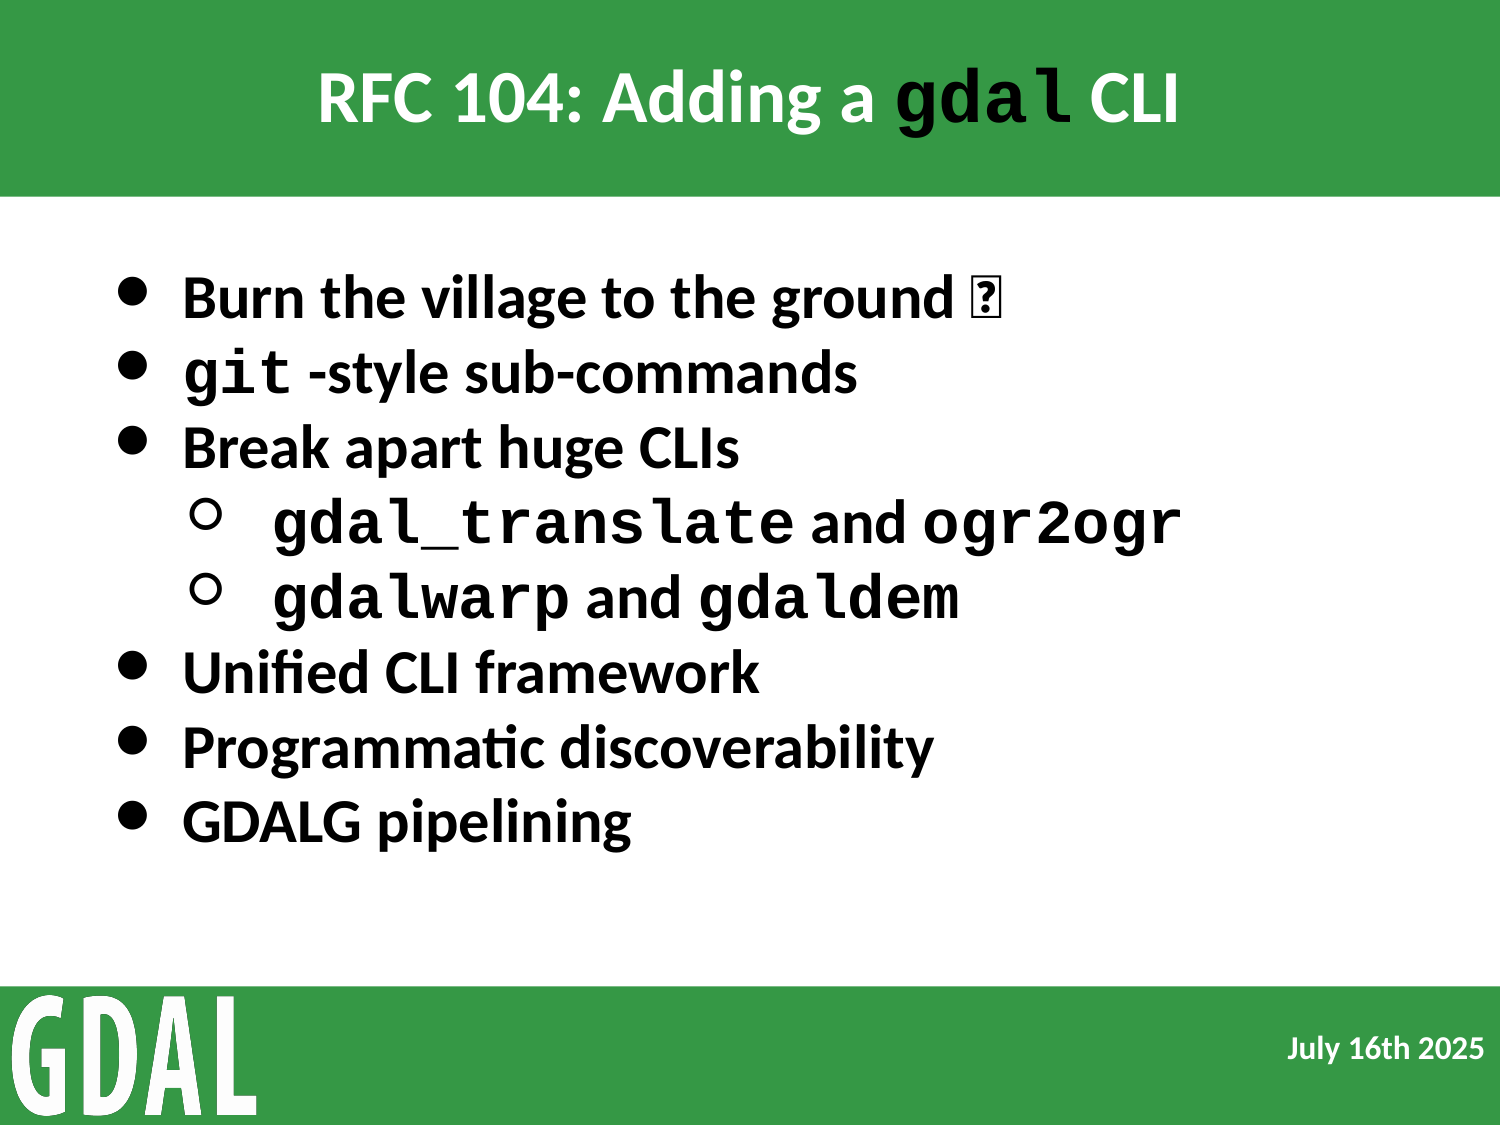

# RFC 104: Adding a gdal CLI
Burn the village to the ground 🔥
git -style sub-commands
Break apart huge CLIs
 gdal_translate and ogr2ogr
 gdalwarp and gdaldem
Unified CLI framework
Programmatic discoverability
GDALG pipelining